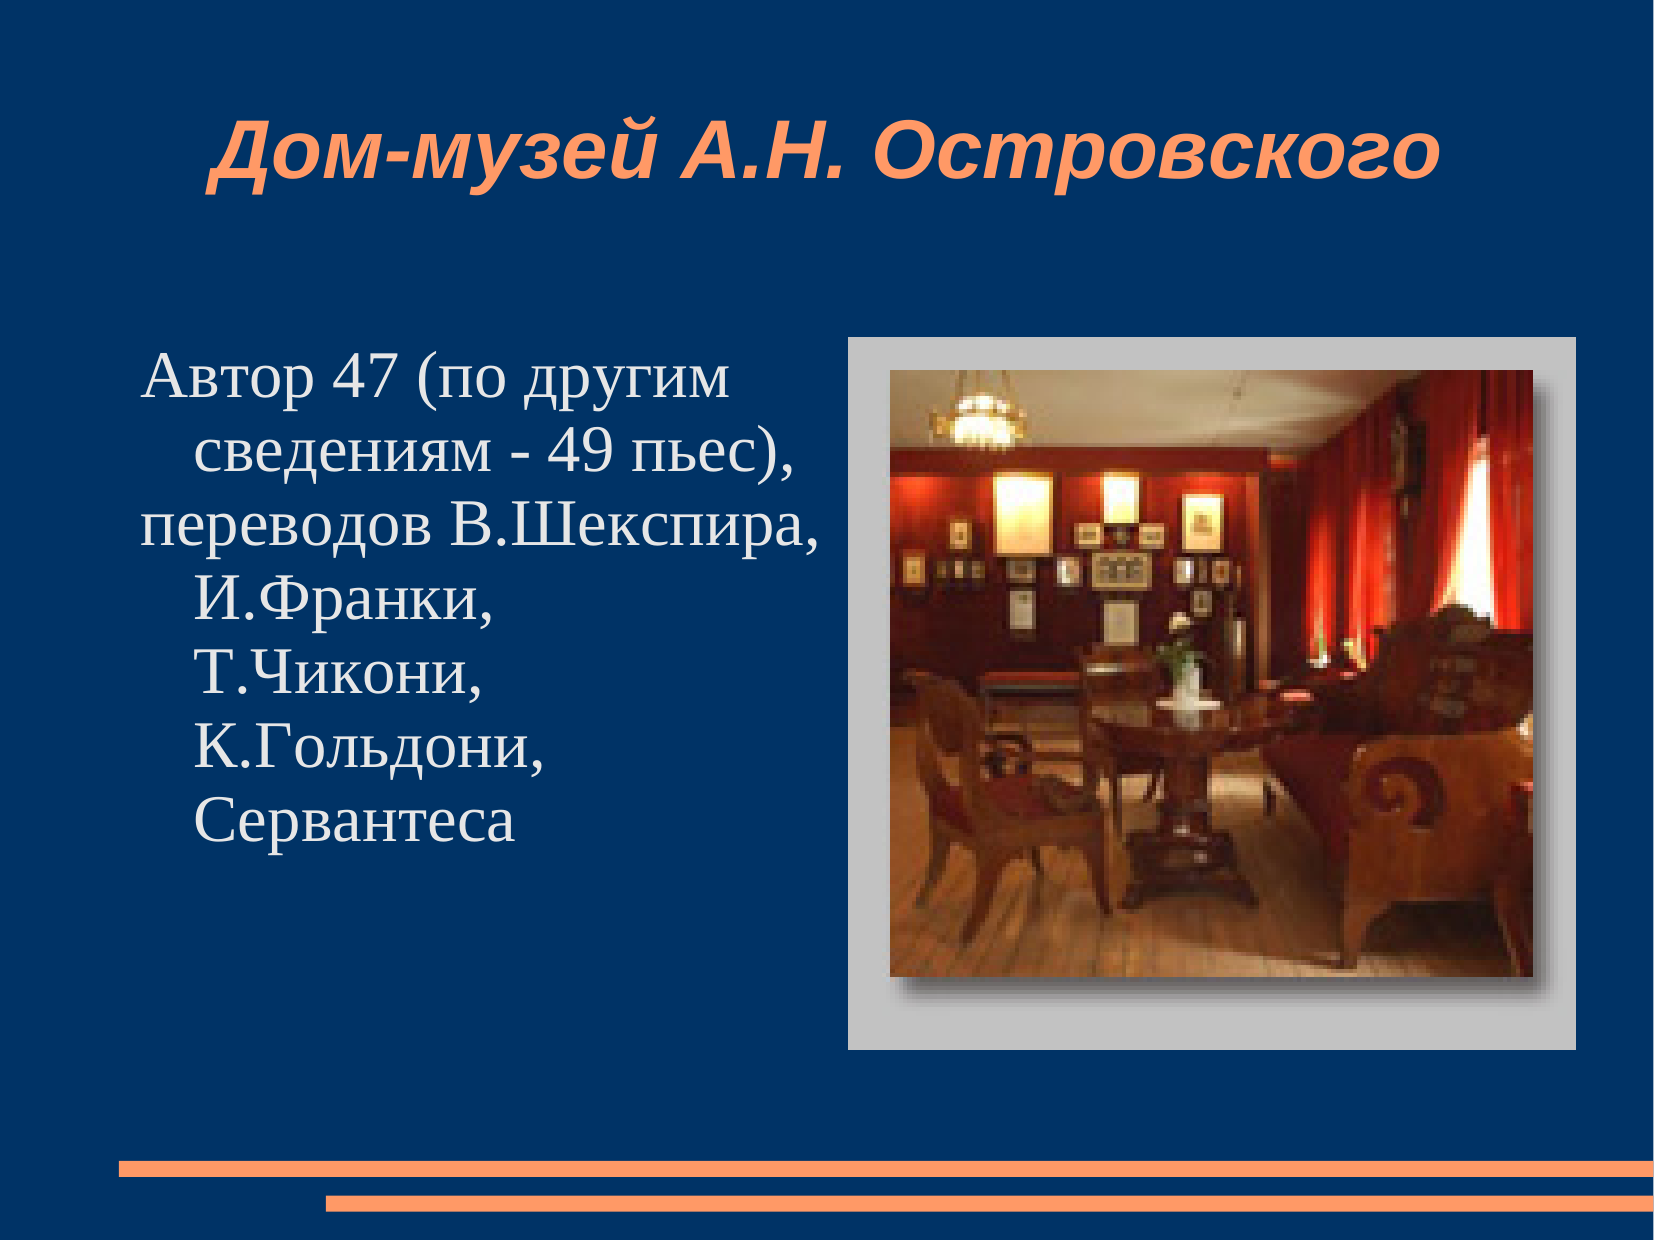

# Дом-музей А.Н. Островского
Автор 47 (по другим сведениям - 49 пьес),
переводов В.Шекспира, И.Франки, Т.Чикони, К.Гольдони, Сервантеса